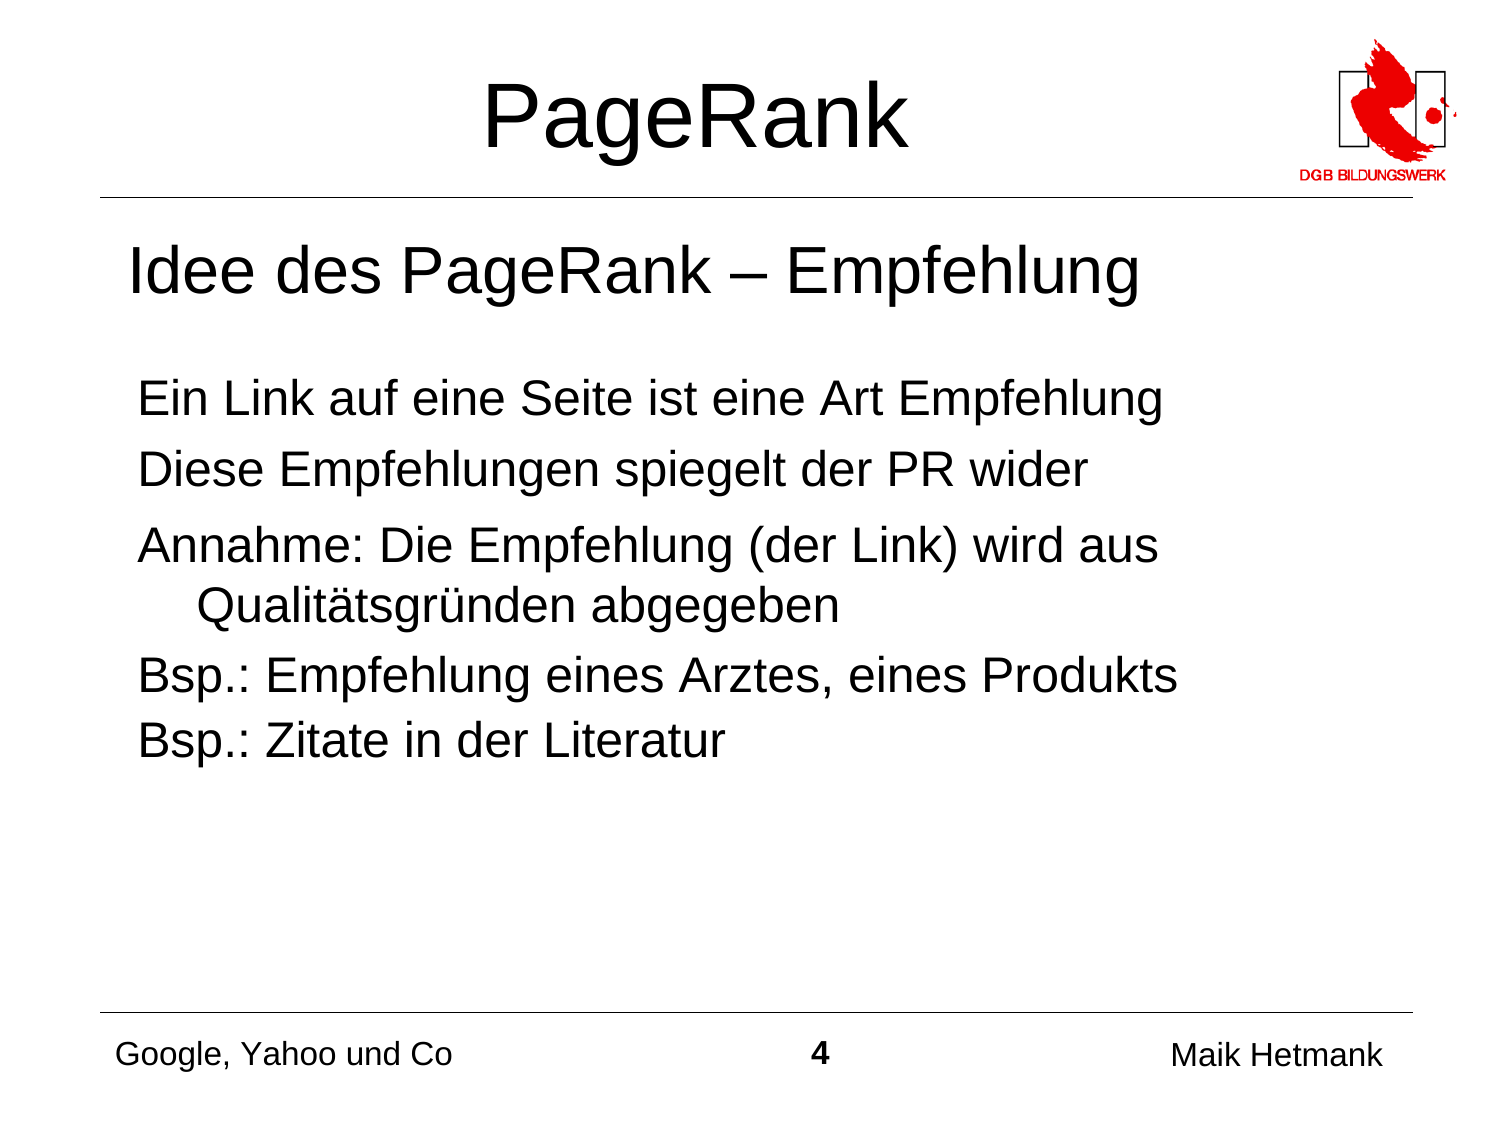

# PageRank
Idee des PageRank – Empfehlung
Ein Link auf eine Seite ist eine Art Empfehlung
Diese Empfehlungen spiegelt der PR wider
Annahme: Die Empfehlung (der Link) wird aus Qualitätsgründen abgegeben
Bsp.: Empfehlung eines Arztes, eines Produkts
Bsp.: Zitate in der Literatur